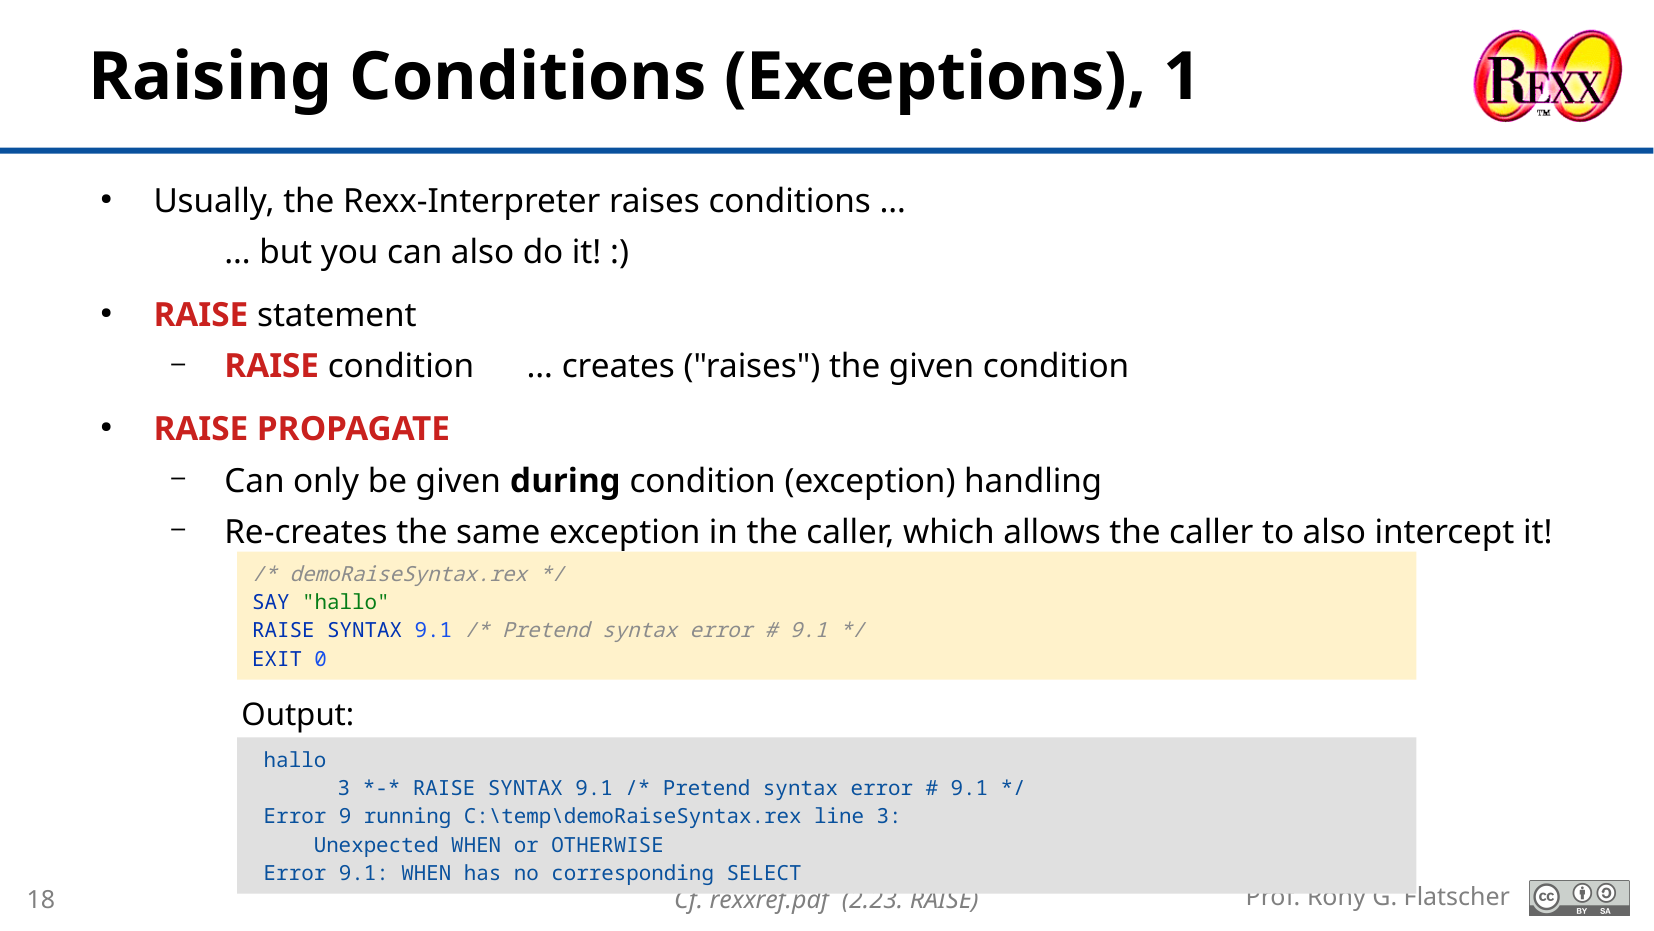

# Raising Conditions (Exceptions), 1
Usually, the Rexx-Interpreter raises conditions …
… but you can also do it! :)
RAISE statement
RAISE condition … creates ("raises") the given condition
RAISE PROPAGATE
Can only be given during condition (exception) handling
Re-creates the same exception in the caller, which allows the caller to also intercept it!
/* demoRaiseSyntax.rex */
SAY "hallo"
RAISE SYNTAX 9.1 /* Pretend syntax error # 9.1 */
EXIT 0
Output:
hallo
	3 *-* RAISE SYNTAX 9.1 /* Pretend syntax error # 9.1 */
Error 9 running C:\temp\demoRaiseSyntax.rex line 3:
 Unexpected WHEN or OTHERWISE
Error 9.1: WHEN has no corresponding SELECT
Cf. rexxref.pdf (2.23. RAISE)